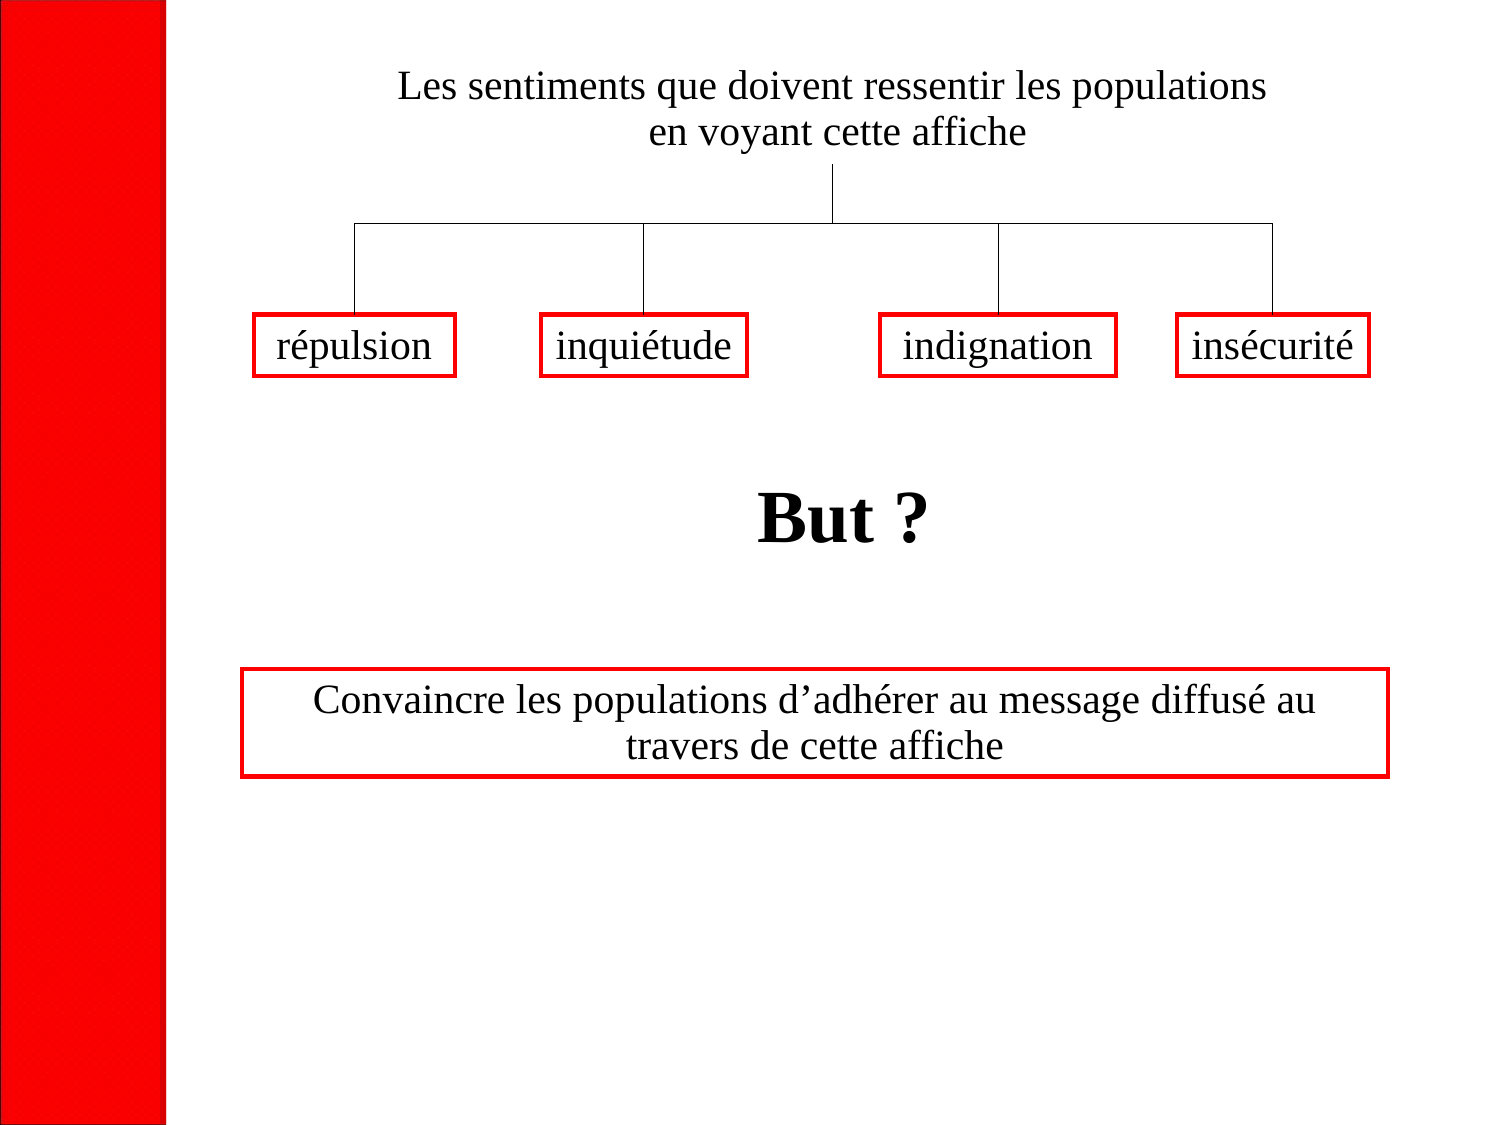

Les sentiments que doivent ressentir les populations
 en voyant cette affiche
insécurité
répulsion
inquiétude
indignation
But ?
Convaincre les populations d’adhérer au message diffusé au travers de cette affiche